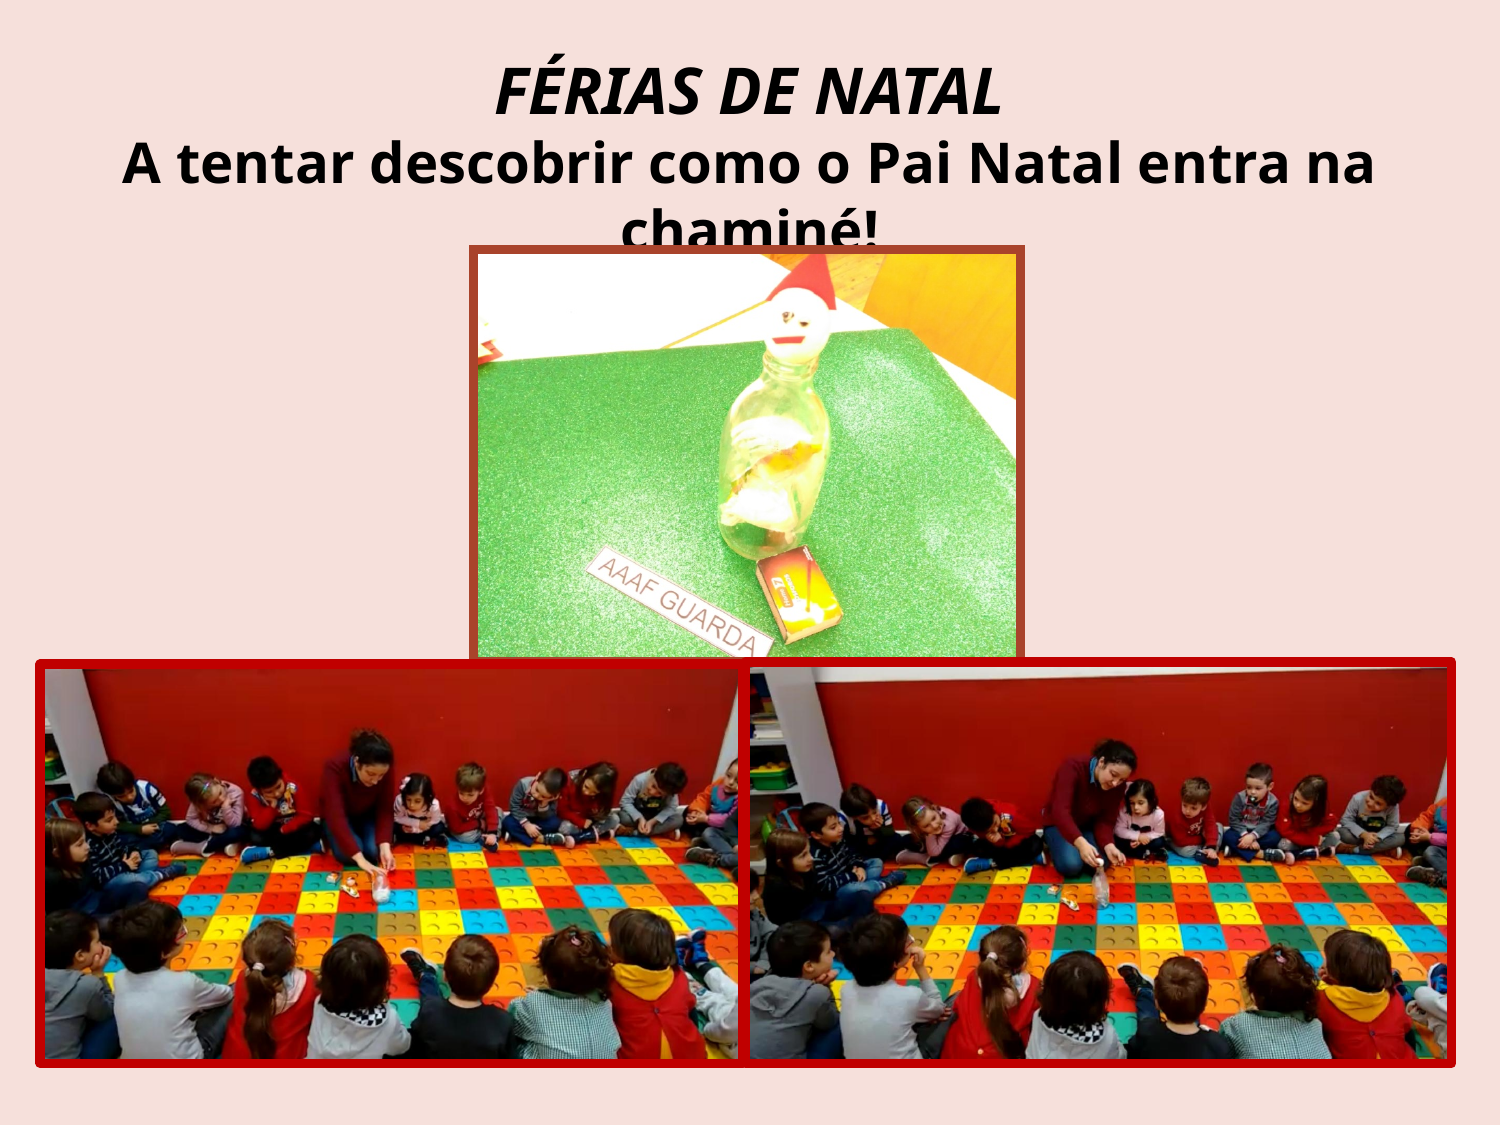

# FÉRIAS DE NATAL A tentar descobrir como o Pai Natal entra na chaminé!